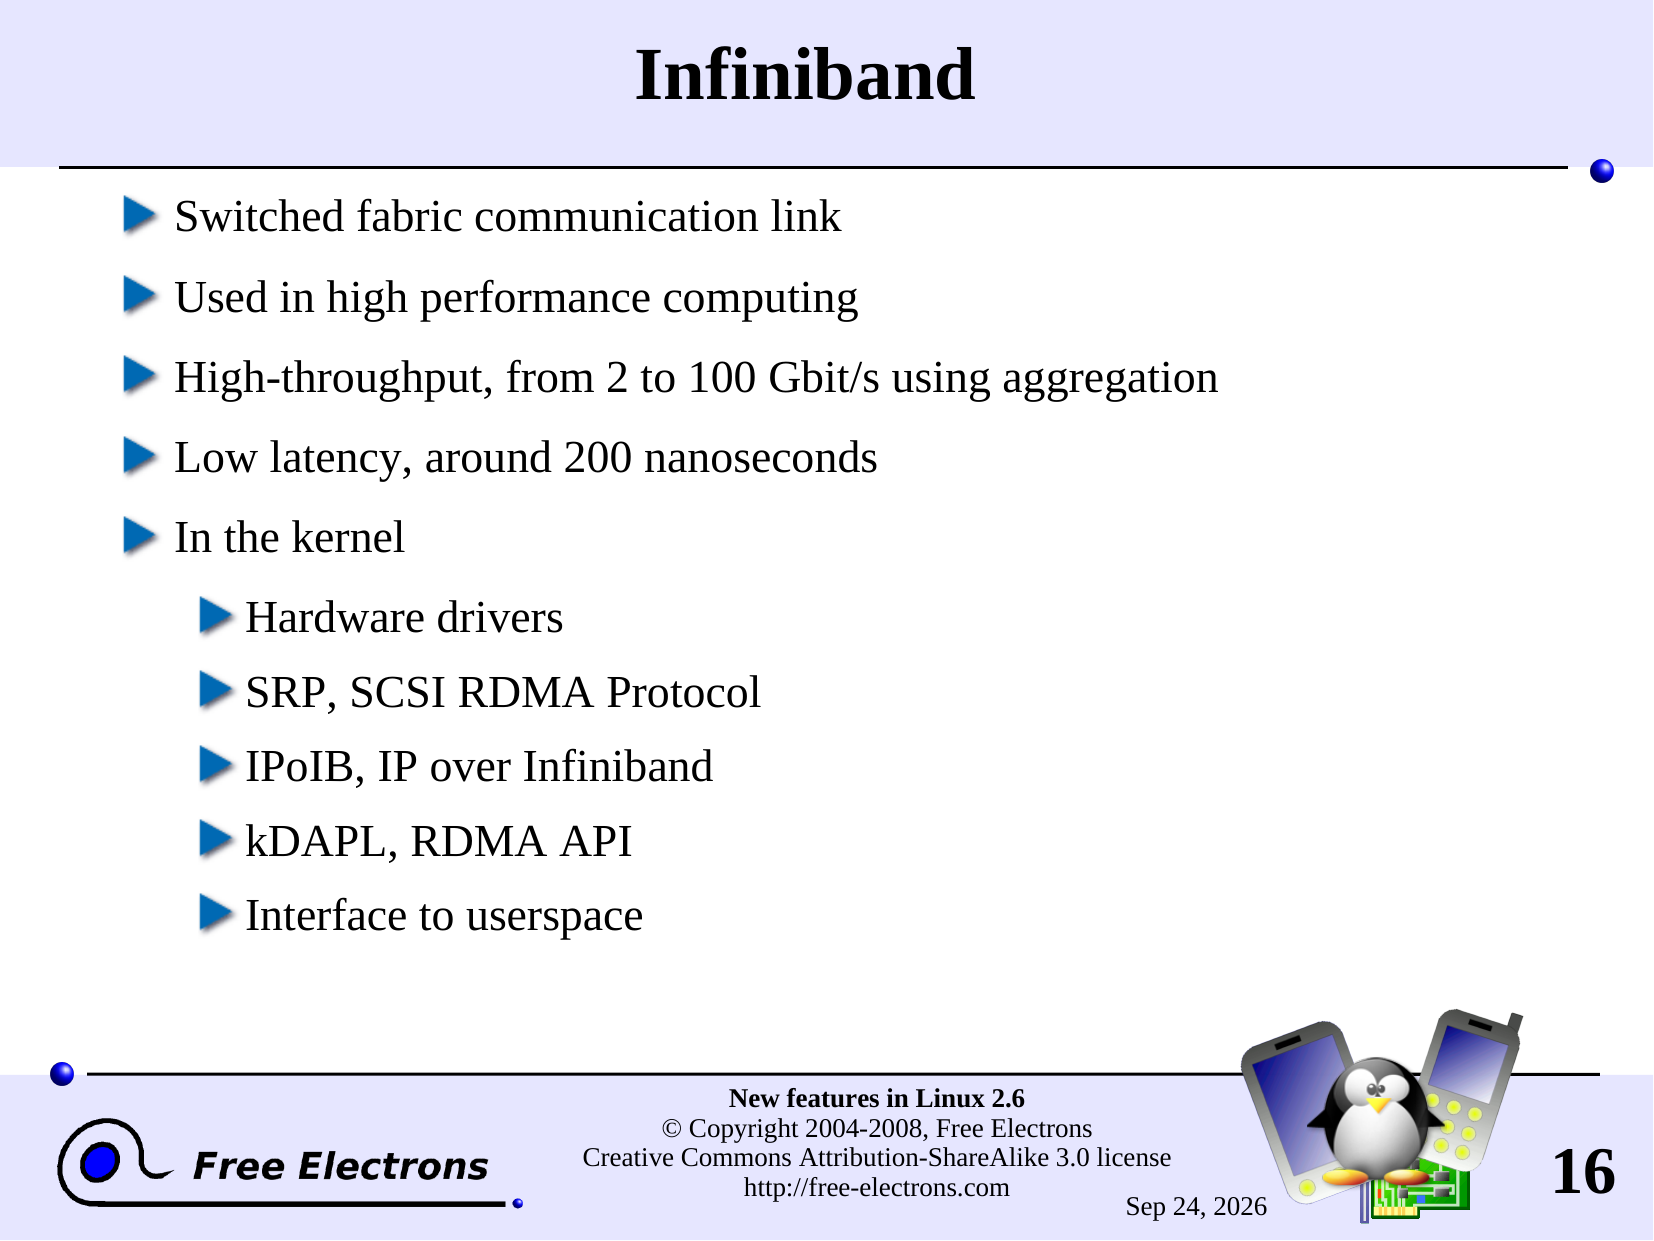

# Infiniband
Switched fabric communication link
Used in high performance computing
High-throughput, from 2 to 100 Gbit/s using aggregation
Low latency, around 200 nanoseconds
In the kernel
Hardware drivers
SRP, SCSI RDMA Protocol
IPoIB, IP over Infiniband
kDAPL, RDMA API
Interface to userspace